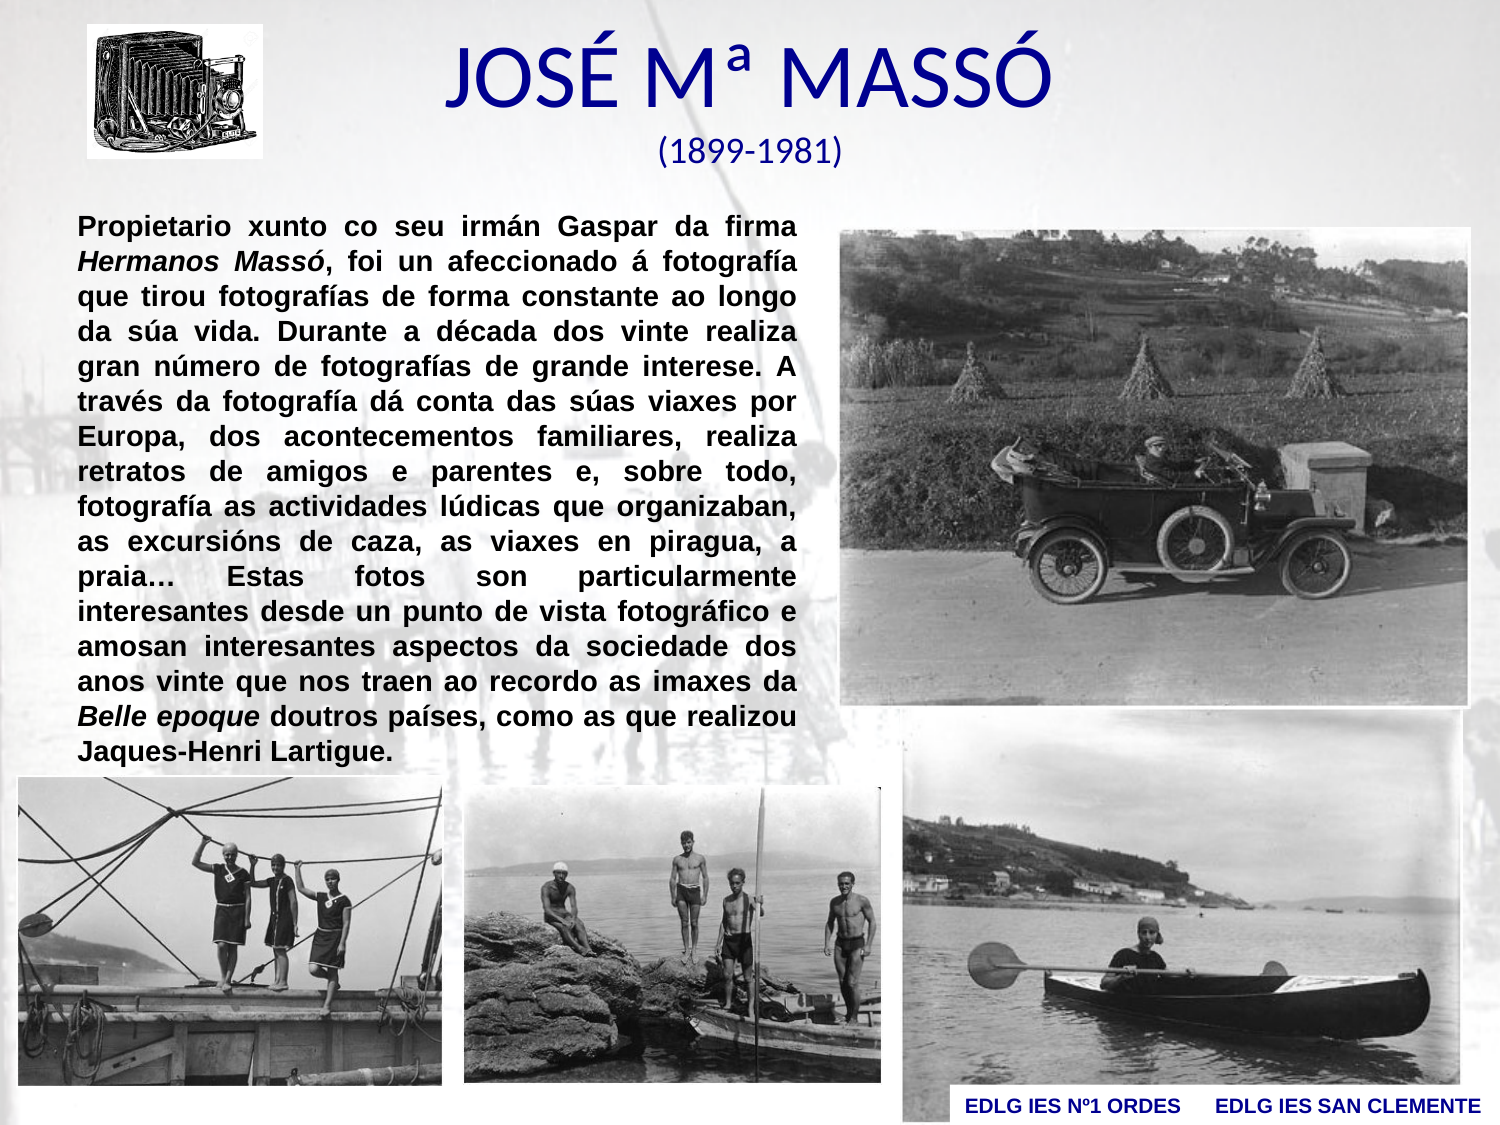

# JOSÉ Mª MASSÓ (1899-1981)
Propietario xunto co seu irmán Gaspar da firma Hermanos Massó, foi un afeccionado á fotografía que tirou fotografías de forma constante ao longo da súa vida. Durante a década dos vinte realiza gran número de fotografías de grande interese. A través da fotografía dá conta das súas viaxes por Europa, dos acontecementos familiares, realiza retratos de amigos e parentes e, sobre todo, fotografía as actividades lúdicas que organizaban, as excursións de caza, as viaxes en piragua, a praia… Estas fotos son particularmente interesantes desde un punto de vista fotográfico e amosan interesantes aspectos da sociedade dos anos vinte que nos traen ao recordo as imaxes da Belle epoque doutros países, como as que realizou Jaques-Henri Lartigue.
EDLG IES Nº1 ORDES EDLG IES SAN CLEMENTE